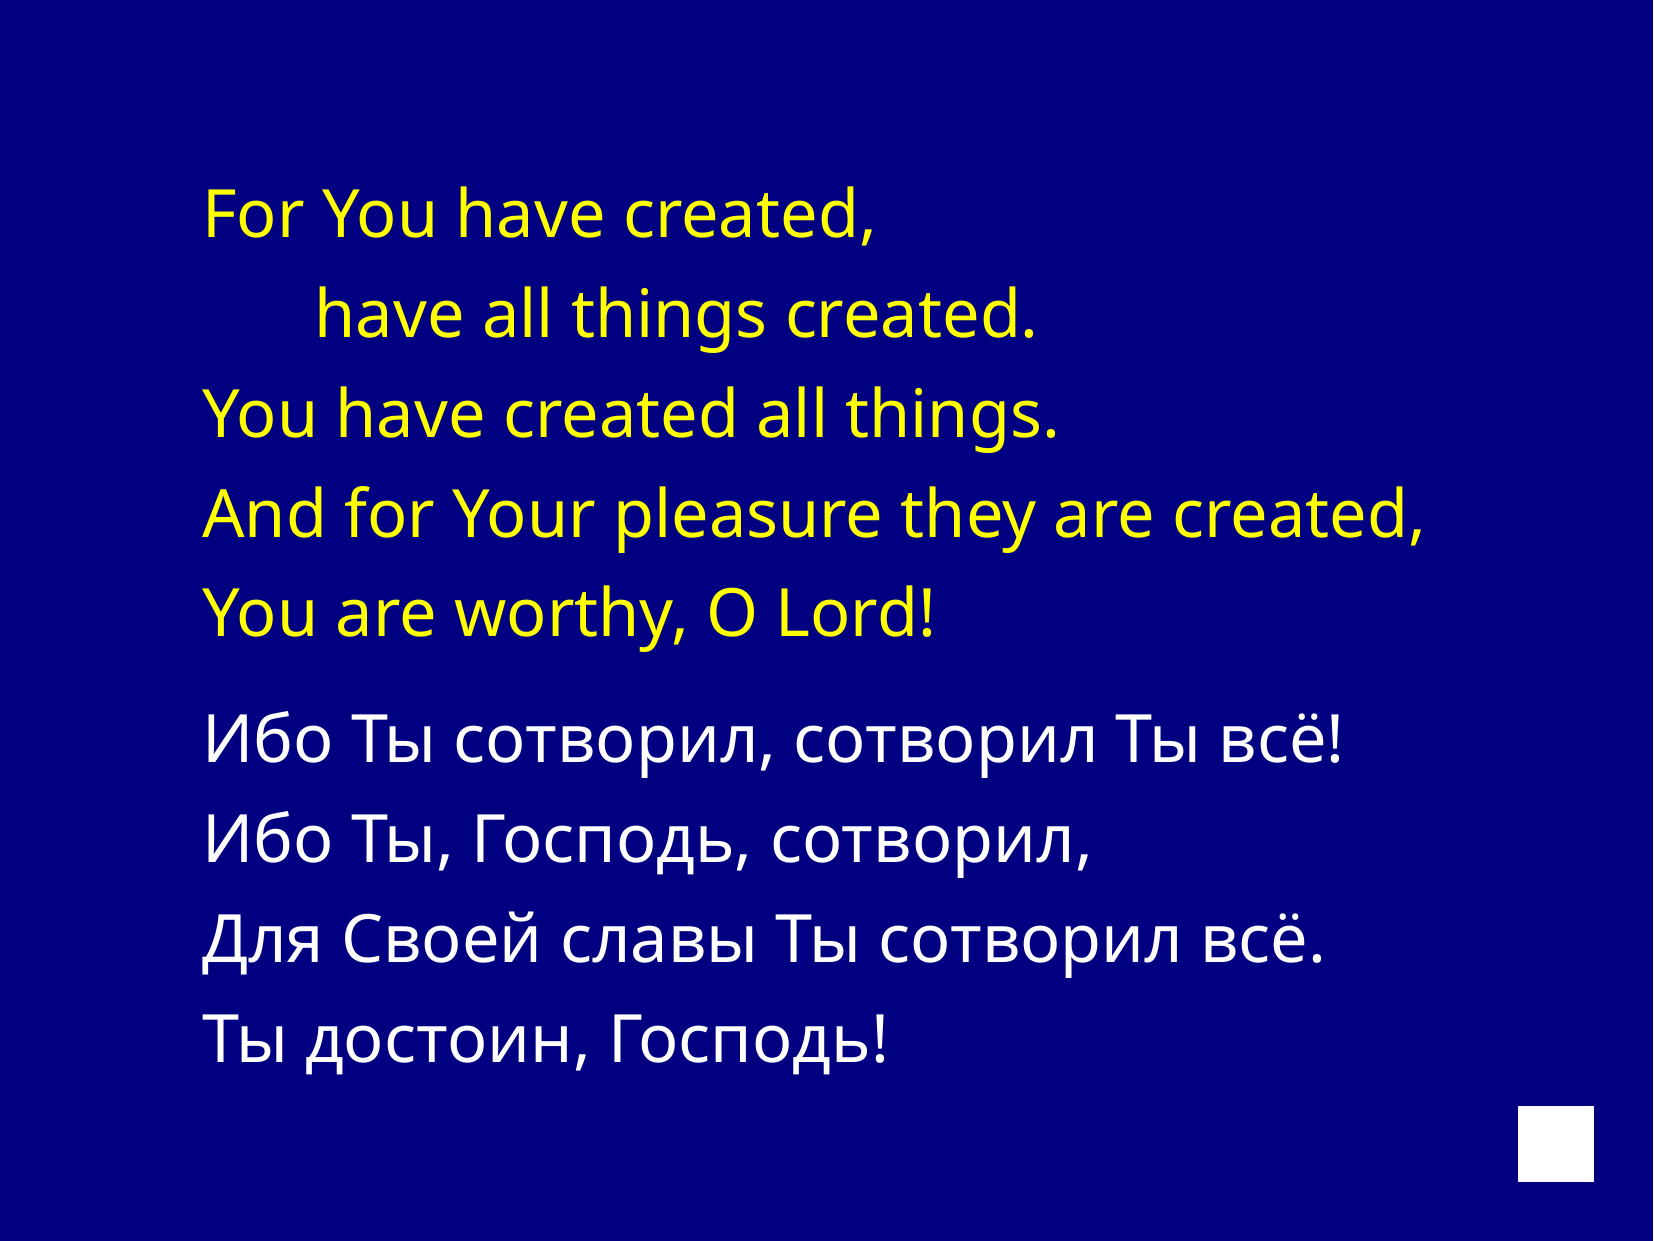

For You have created,
		have all things created.
	You have created all things.
	And for Your pleasure they are created,
	You are worthy, O Lord!
	Ибо Ты сотворил, сотворил Ты всё!
	Ибо Ты, Господь, сотворил,
	Для Своей славы Ты сотворил всё.
	Ты достоин, Господь!